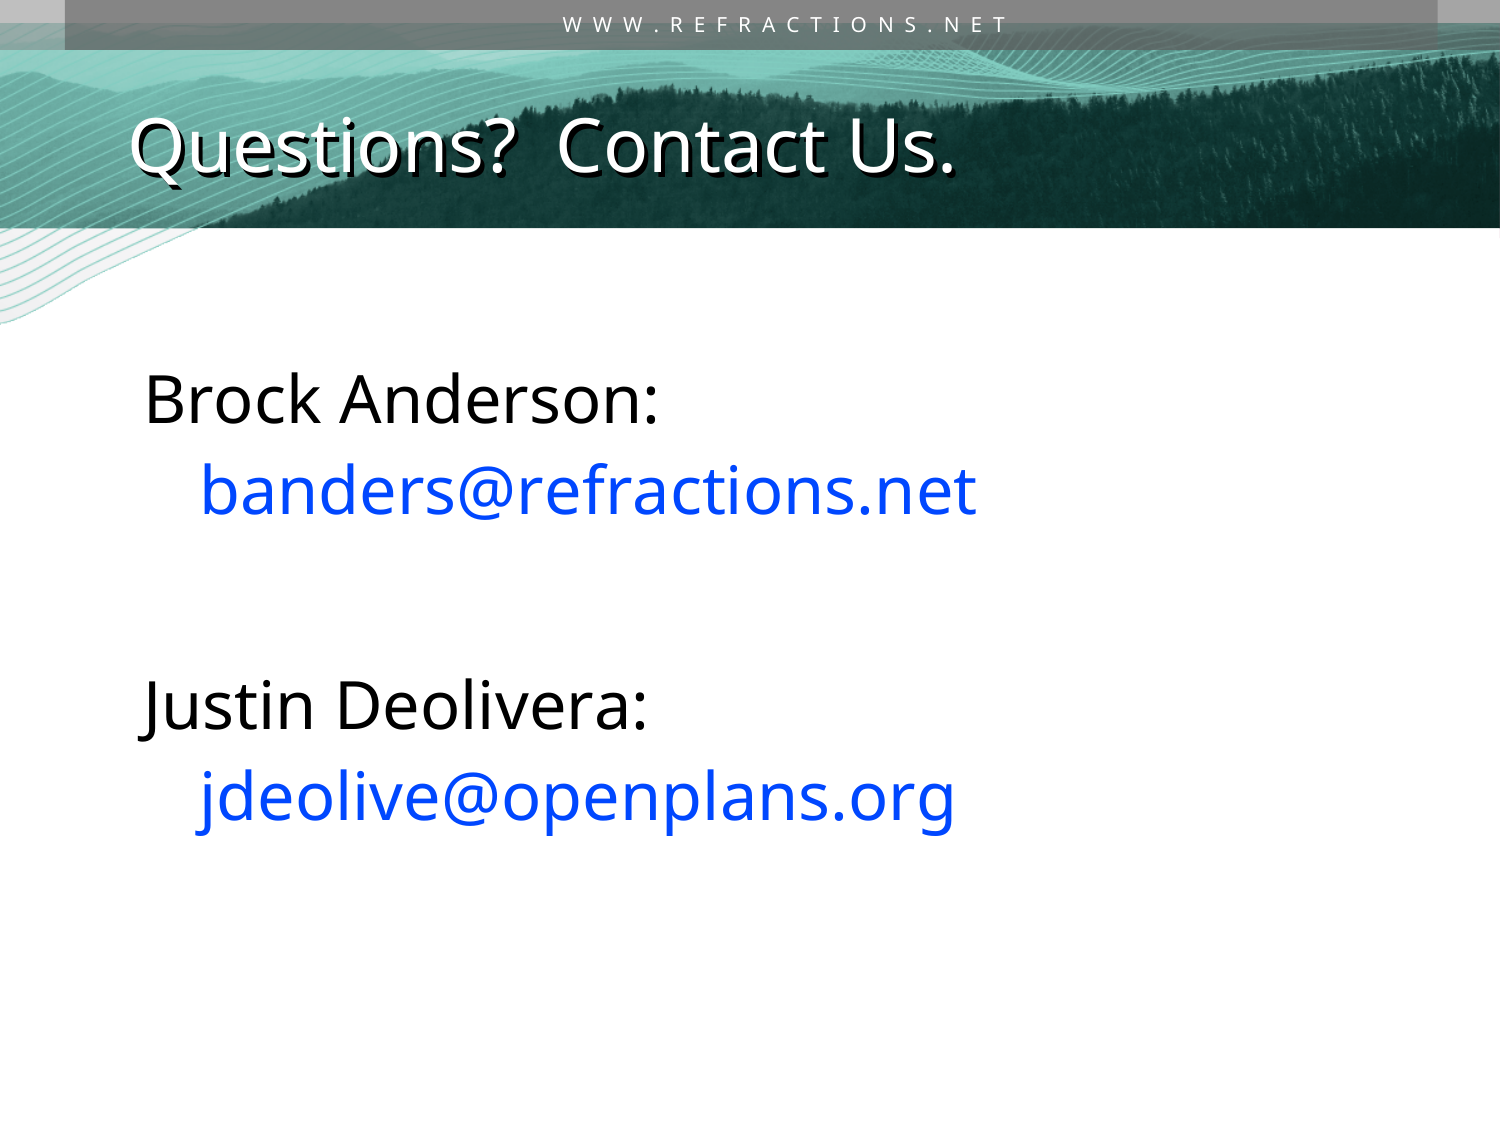

# Questions? Contact Us.
Brock Anderson: banders@refractions.net
Justin Deolivera: jdeolive@openplans.org